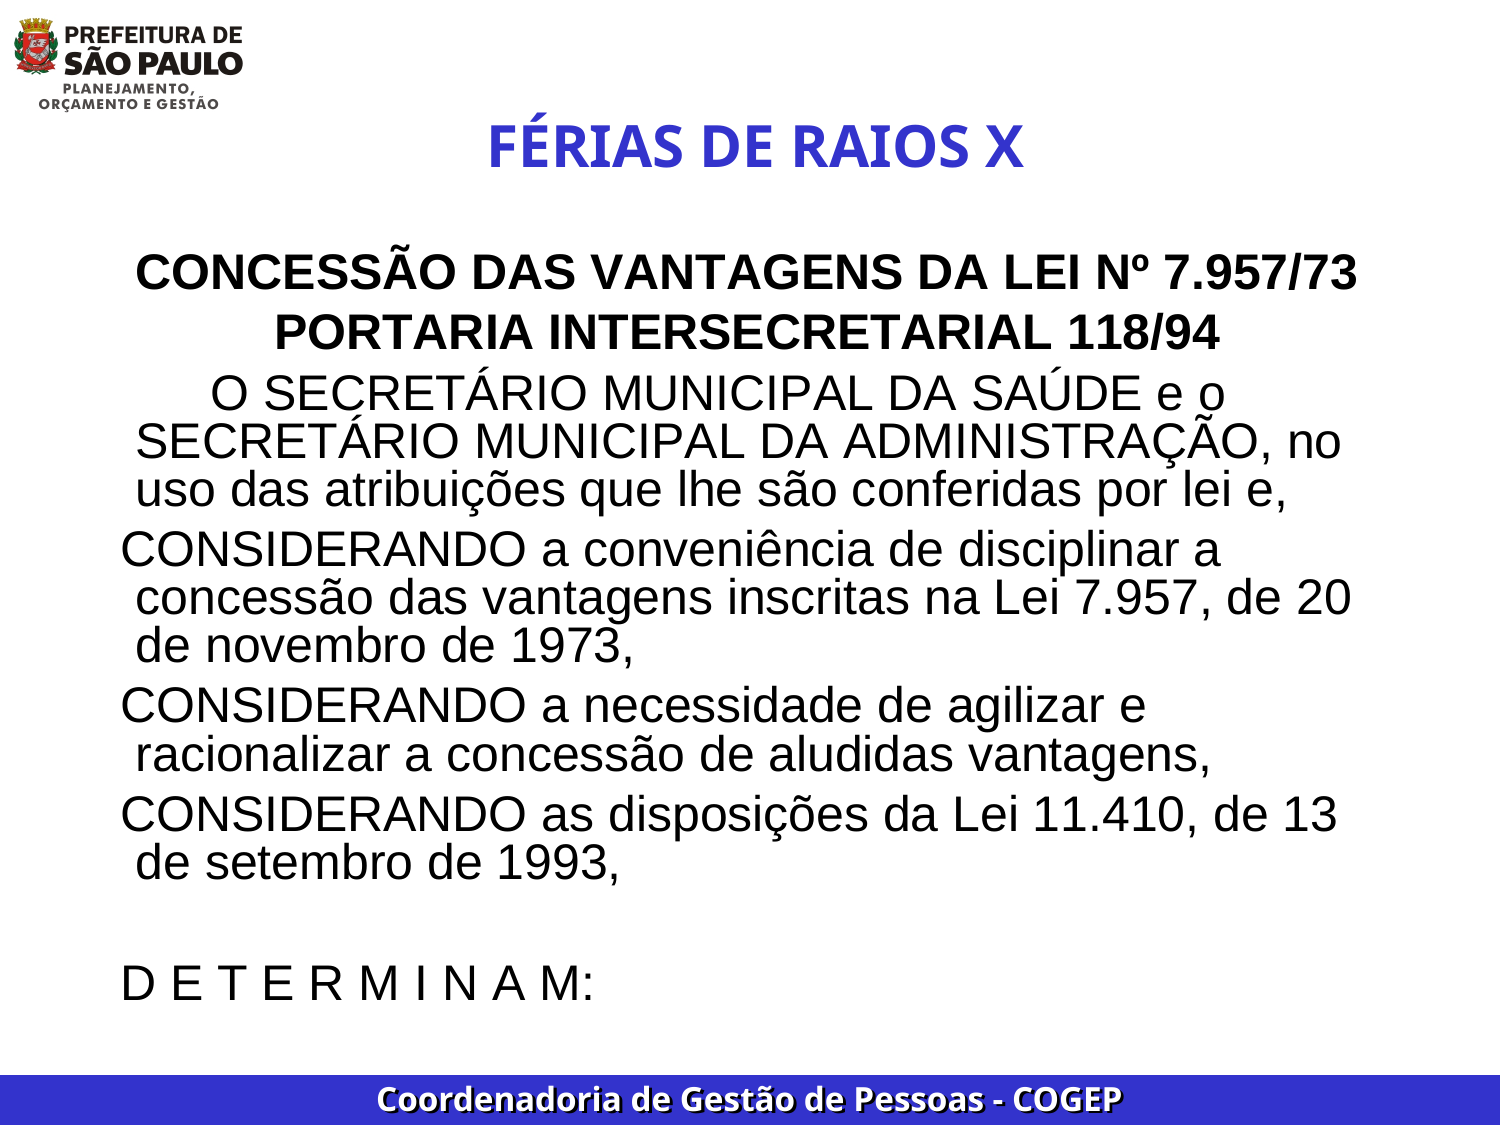

# FÉRIAS DE RAIOS X
CONCESSÃO DAS VANTAGENS DA LEI Nº 7.957/73
PORTARIA INTERSECRETARIAL 118/94
	O SECRETÁRIO MUNICIPAL DA SAÚDE e o SECRETÁRIO MUNICIPAL DA ADMINISTRAÇÃO, no uso das atribuições que lhe são conferidas por lei e,
CONSIDERANDO a conveniência de disciplinar a concessão das vantagens inscritas na Lei 7.957, de 20 de novembro de 1973,
CONSIDERANDO a necessidade de agilizar e racionalizar a concessão de aludidas vantagens,
CONSIDERANDO as disposições da Lei 11.410, de 13 de setembro de 1993,
D E T E R M I N A M: